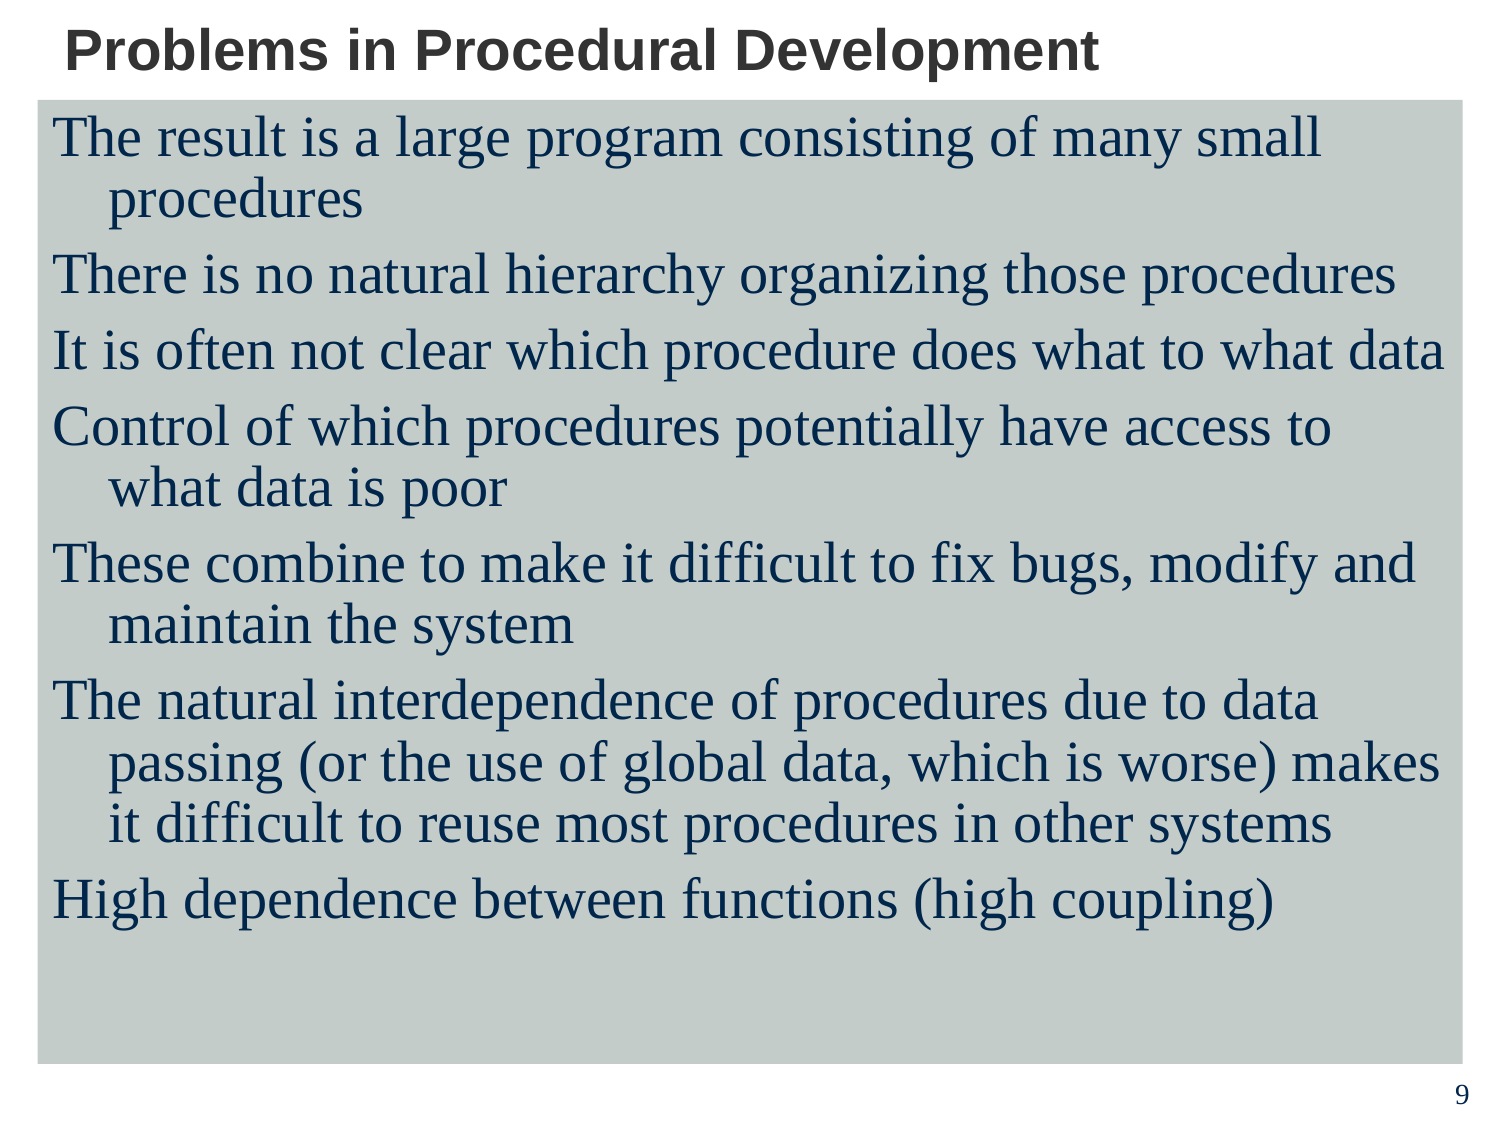

# Problems in Procedural Development
The result is a large program consisting of many small procedures
There is no natural hierarchy organizing those procedures
It is often not clear which procedure does what to what data
Control of which procedures potentially have access to what data is poor
These combine to make it difficult to fix bugs, modify and maintain the system
The natural interdependence of procedures due to data passing (or the use of global data, which is worse) makes it difficult to reuse most procedures in other systems
High dependence between functions (high coupling)